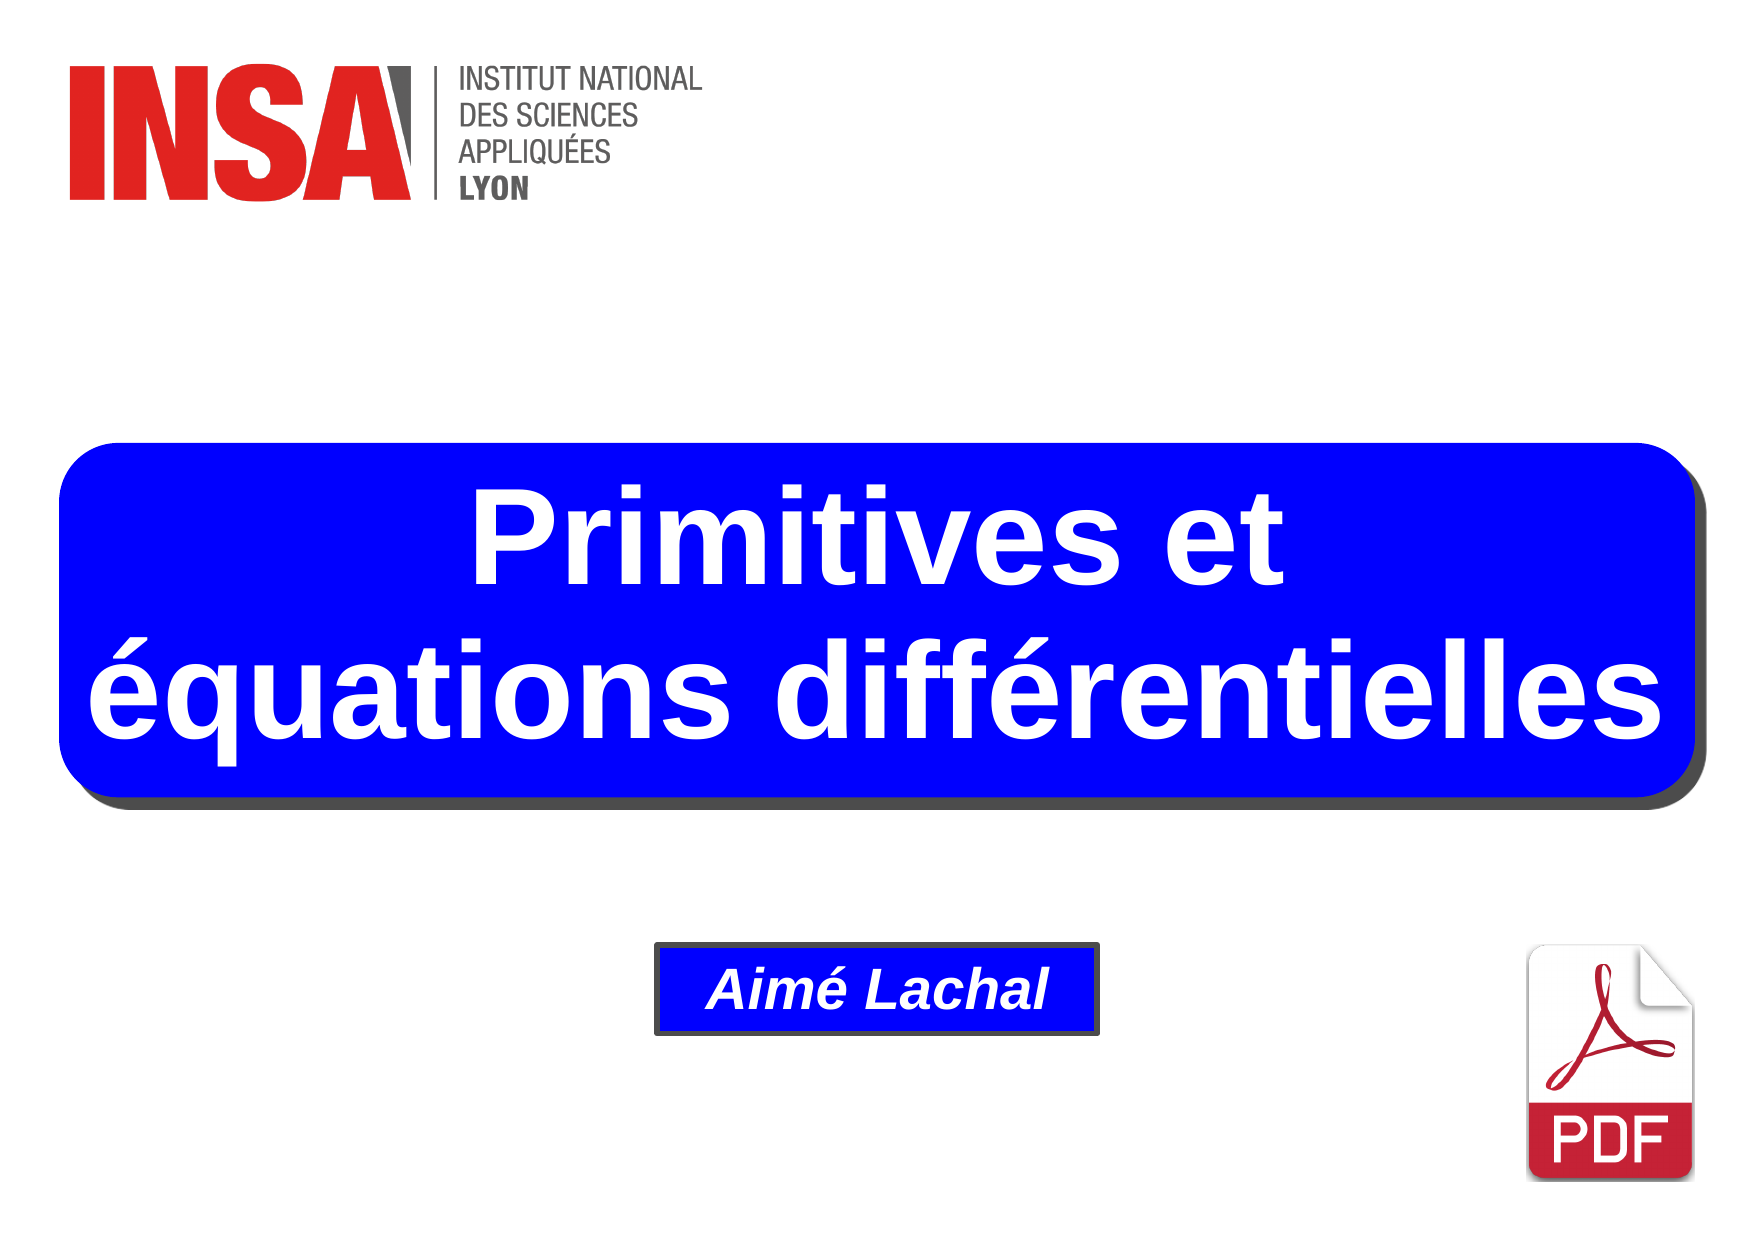

Primitives et
équations différentielles
# Aimé Lachal